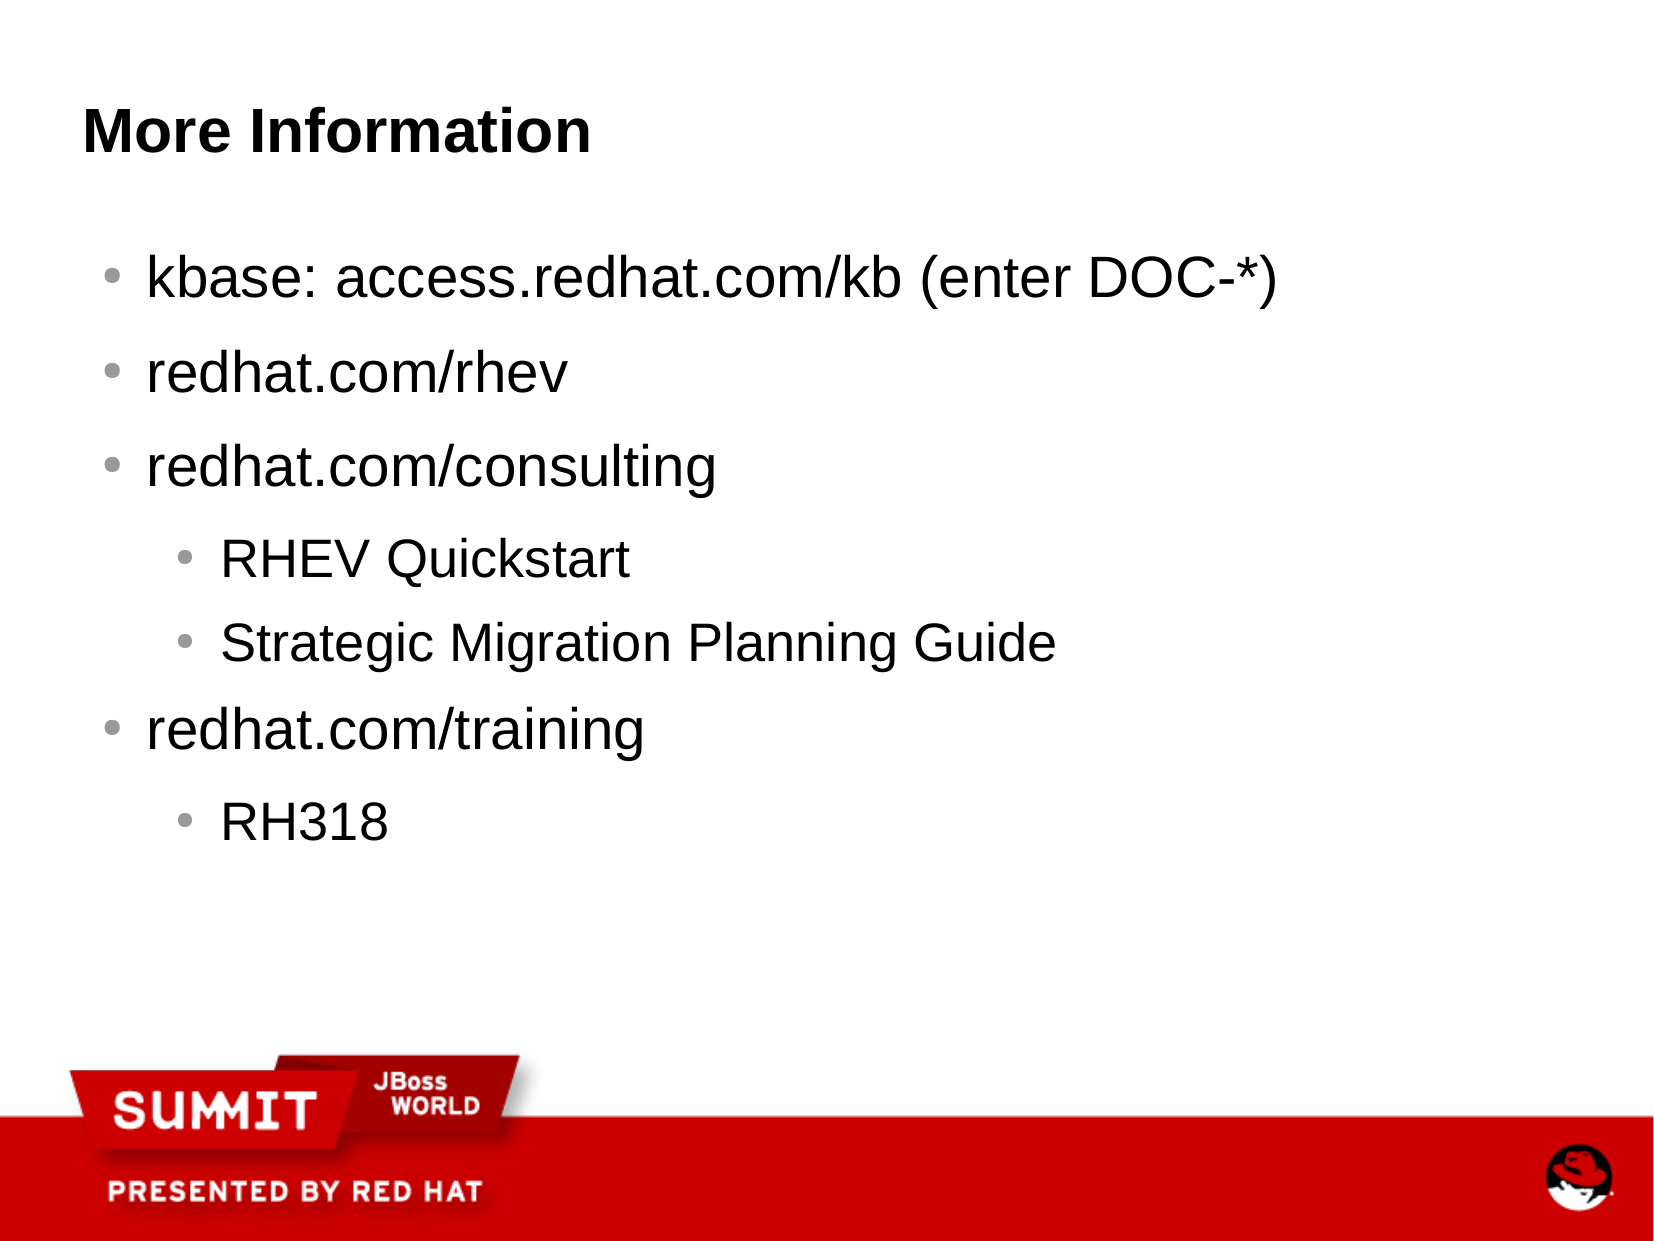

# More Information
kbase: access.redhat.com/kb (enter DOC-*)
redhat.com/rhev
redhat.com/consulting
RHEV Quickstart
Strategic Migration Planning Guide
redhat.com/training
RH318